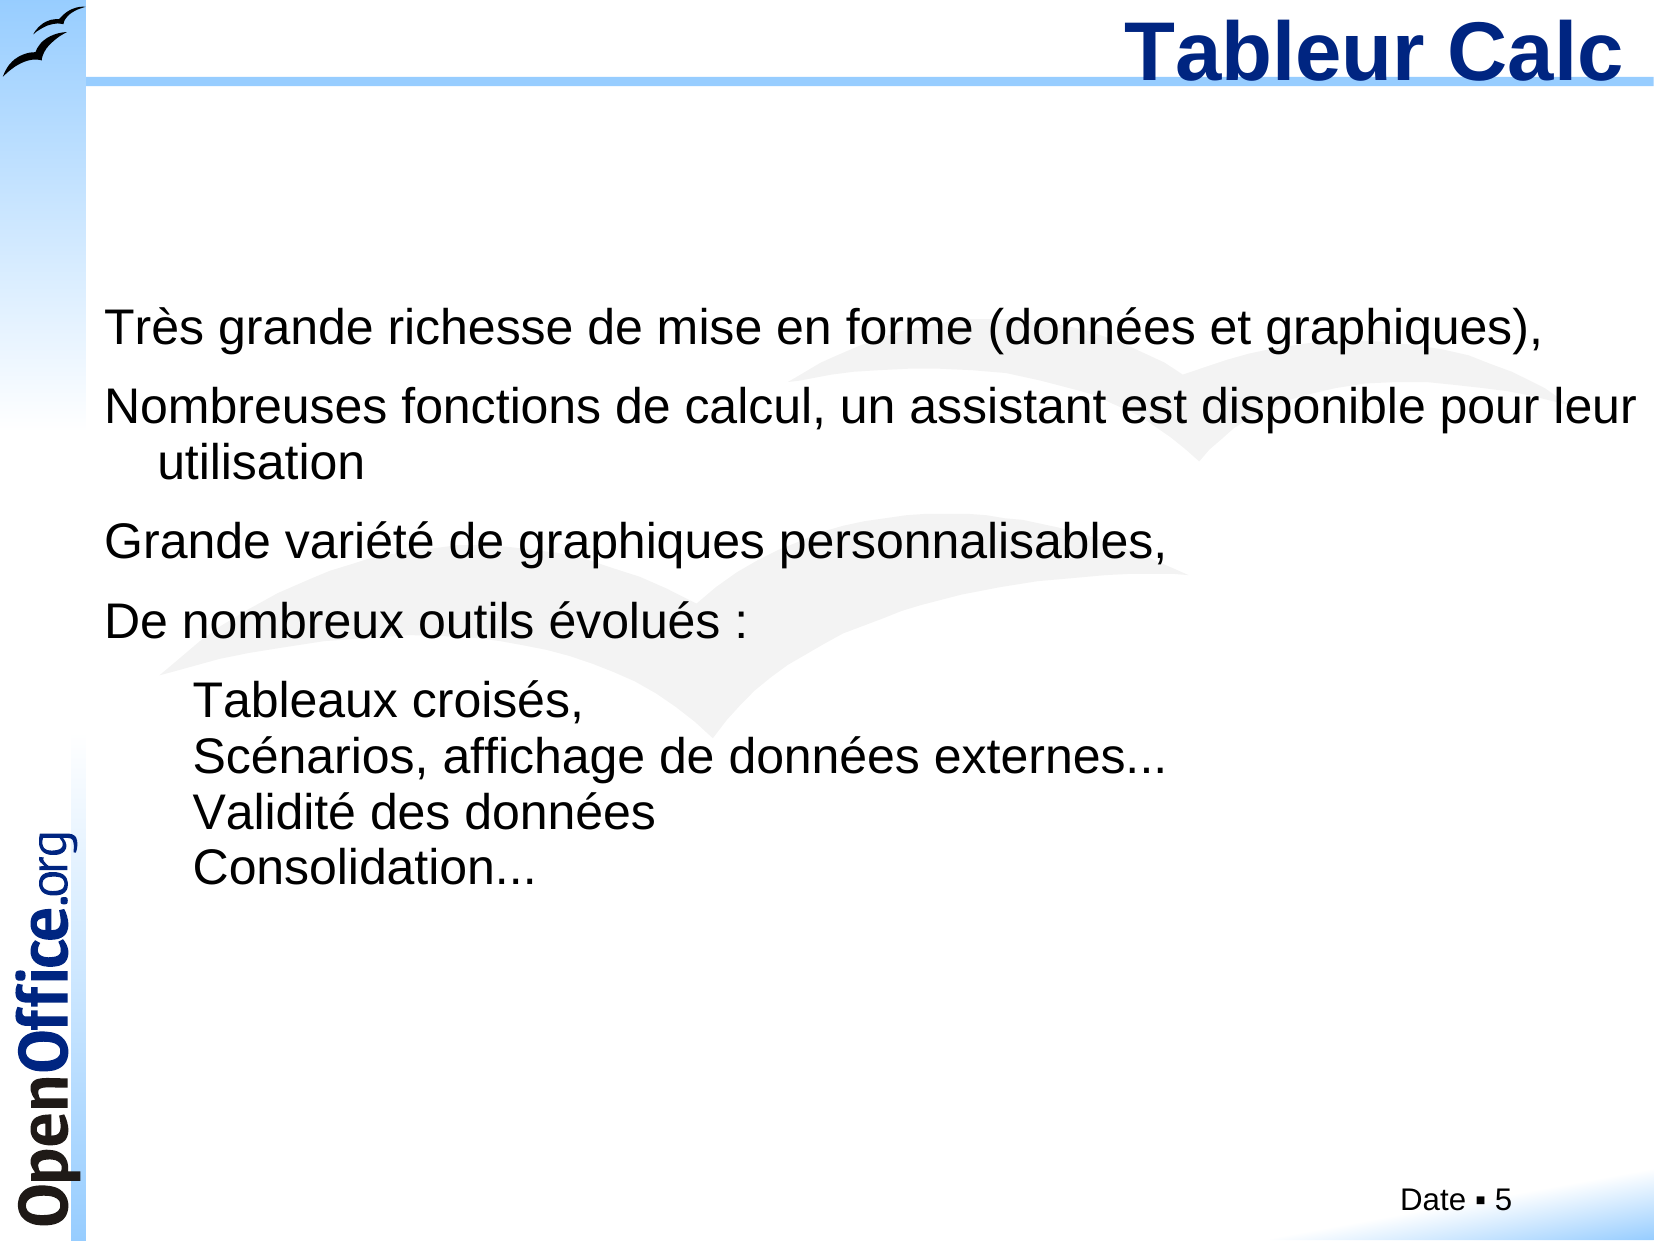

# Tableur Calc
Très grande richesse de mise en forme (données et graphiques),
Nombreuses fonctions de calcul, un assistant est disponible pour leur utilisation
Grande variété de graphiques personnalisables,
De nombreux outils évolués :
Tableaux croisés,
Scénarios, affichage de données externes...
Validité des données
Consolidation...